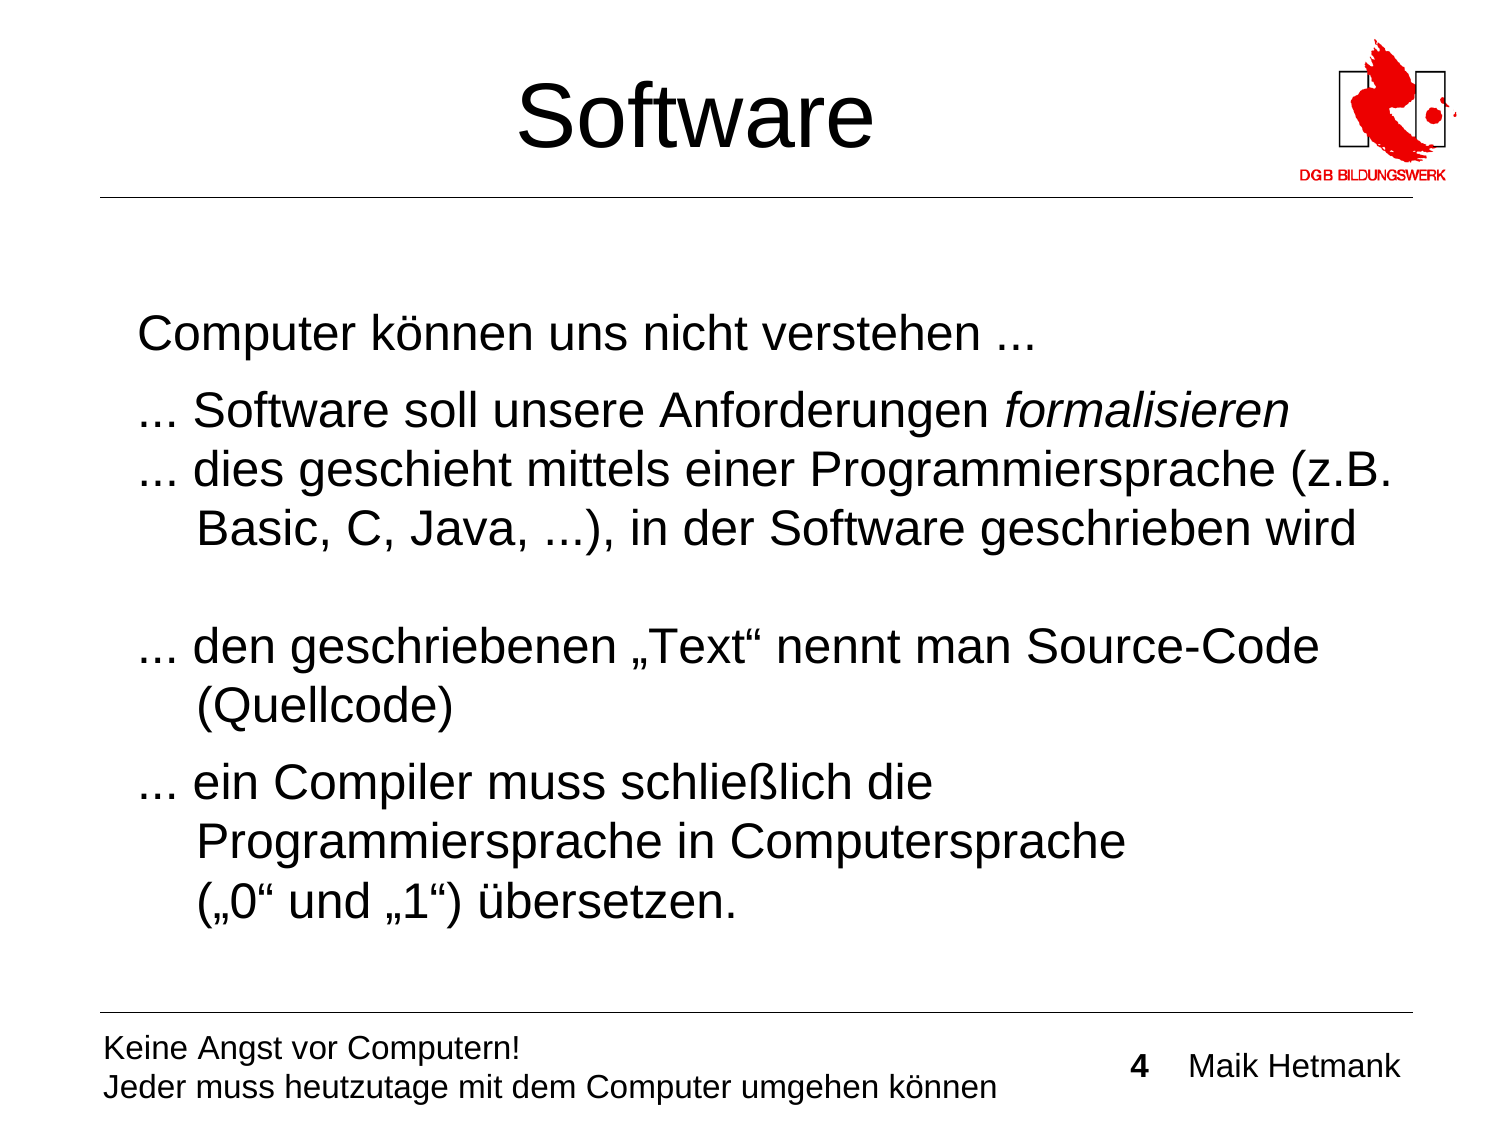

# Software
Computer können uns nicht verstehen ...
... Software soll unsere Anforderungen formalisieren
... dies geschieht mittels einer Programmiersprache (z.B. Basic, C, Java, ...), in der Software geschrieben wird
... den geschriebenen „Text“ nennt man Source-Code (Quellcode)
... ein Compiler muss schließlich die Programmiersprache in Computersprache
(„0“ und „1“) übersetzen.